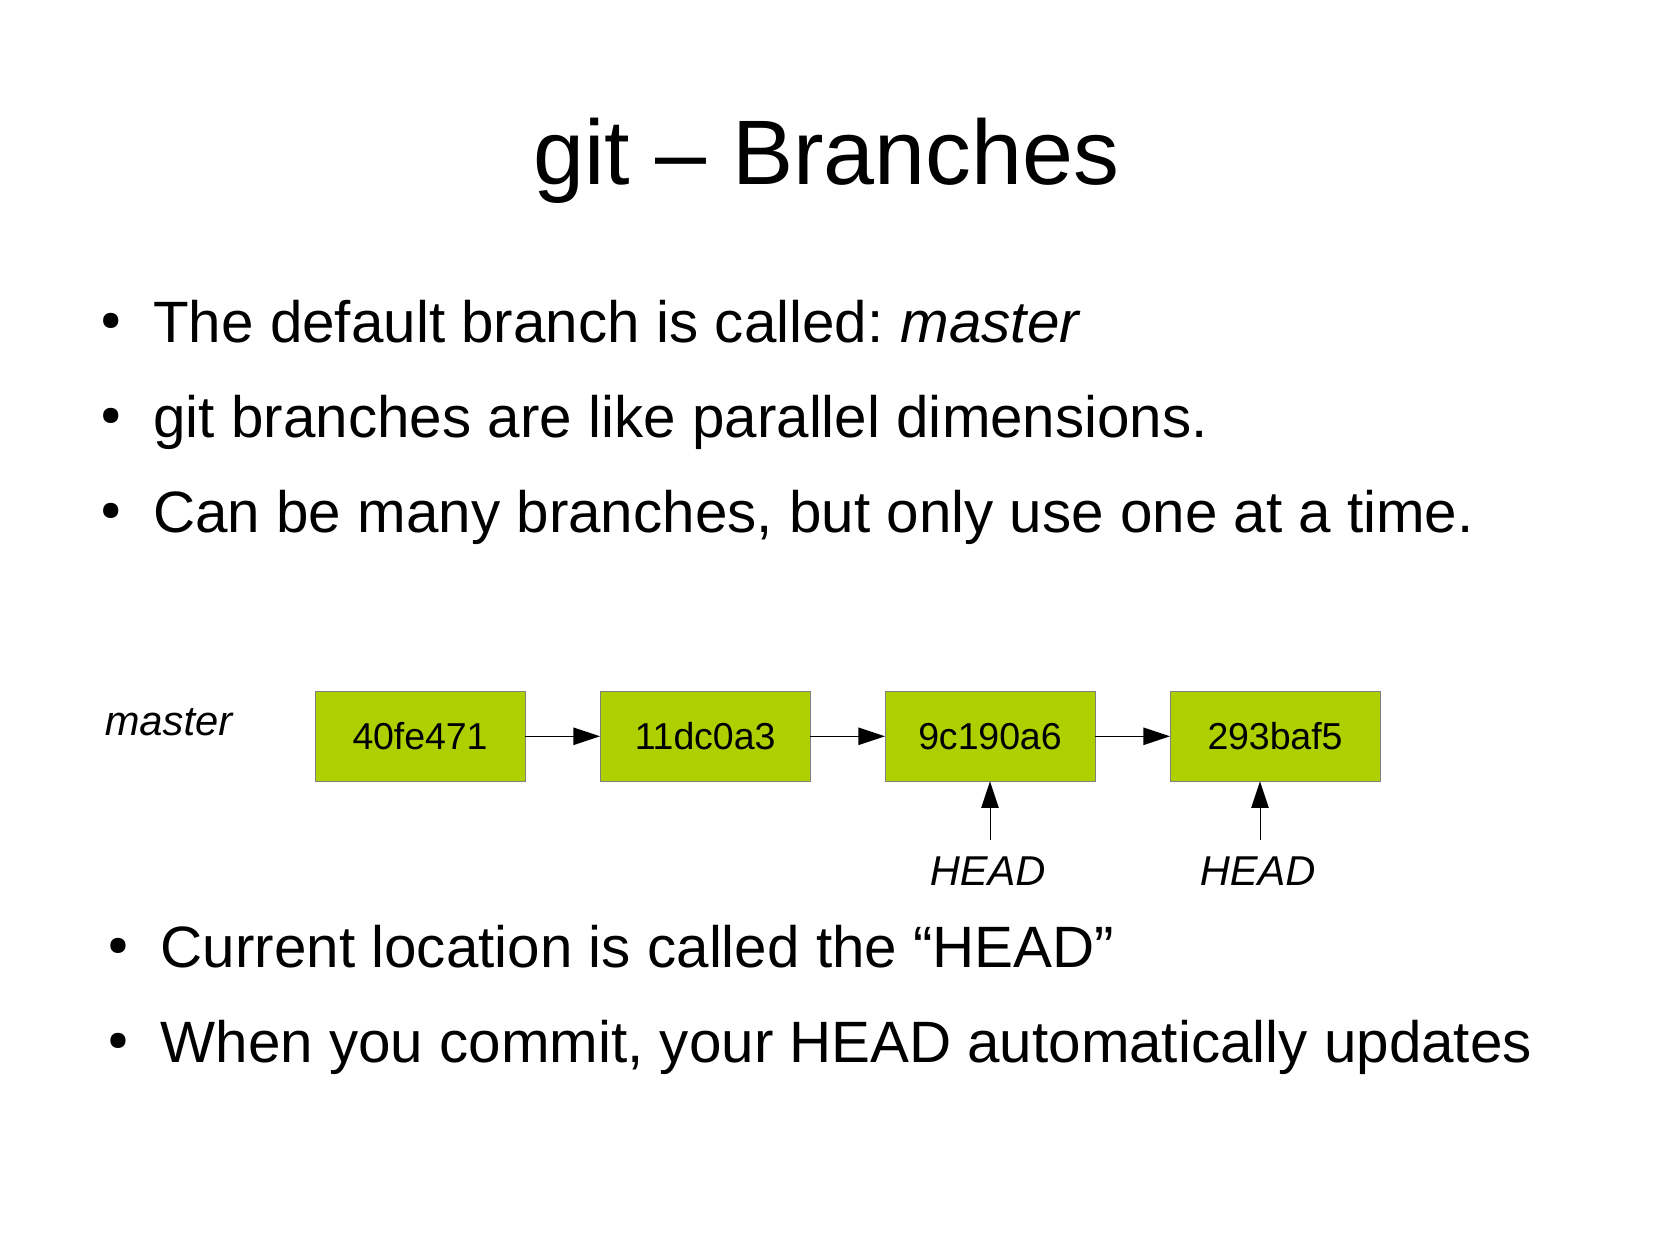

# git – Branches
The default branch is called: master
git branches are like parallel dimensions.
Can be many branches, but only use one at a time.
master
40fe471
11dc0a3
9c190a6
293baf5
HEAD
HEAD
Current location is called the “HEAD”
When you commit, your HEAD automatically updates